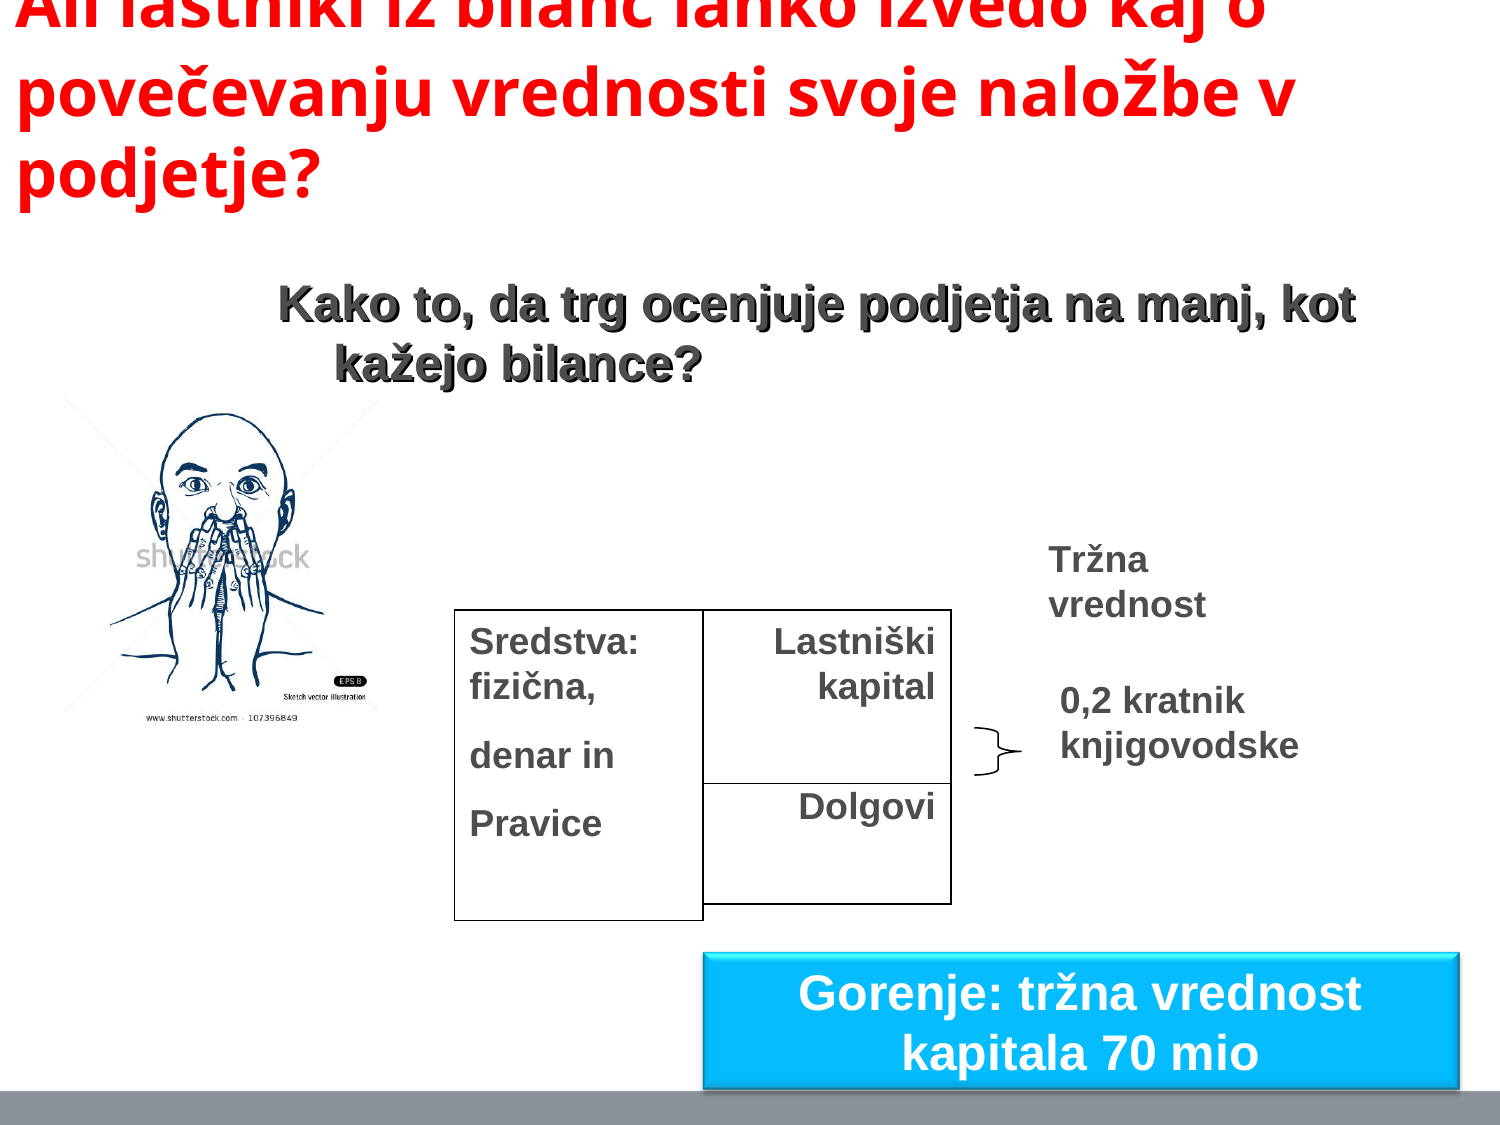

Ali lastniki iz bilanc lahko izvedo kaj o povečevanju vrednosti svoje naložbe v podjetje?
# Kako to, da trg ocenjuje podjetja na manj, kot kažejo bilance?
Tržna vrednost
Sredstva: fizična,
denar in
Pravice
Lastniški kapital
0,2 kratnik knjigovodske
Dolgovi
Gorenje: tržna vrednost kapitala 70 mio